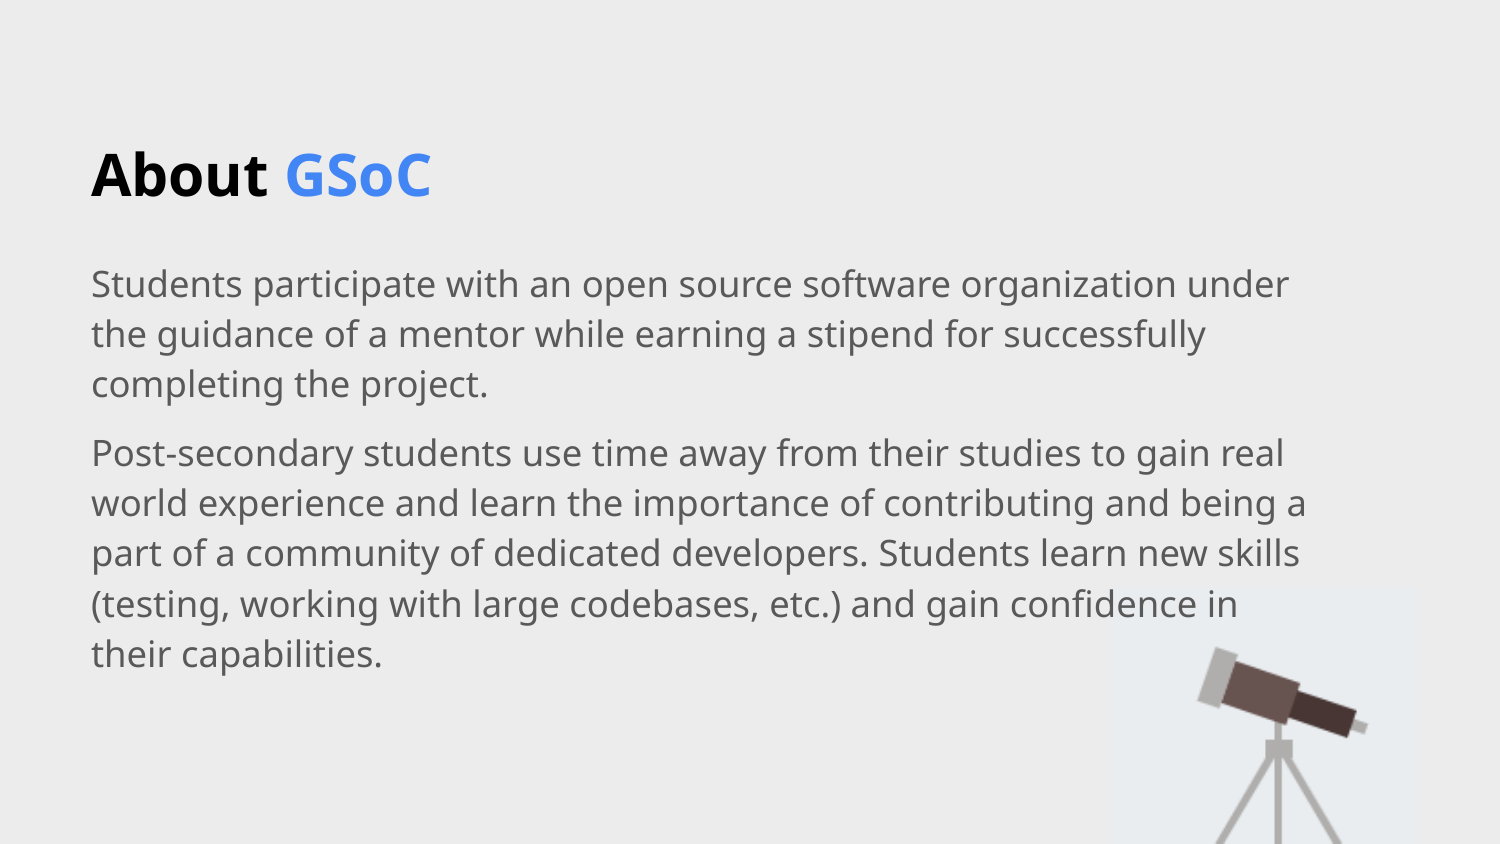

# About GSoC
Students participate with an open source software organization under the guidance of a mentor while earning a stipend for successfully completing the project.
Post-secondary students use time away from their studies to gain real world experience and learn the importance of contributing and being a part of a community of dedicated developers. Students learn new skills (testing, working with large codebases, etc.) and gain confidence in their capabilities.